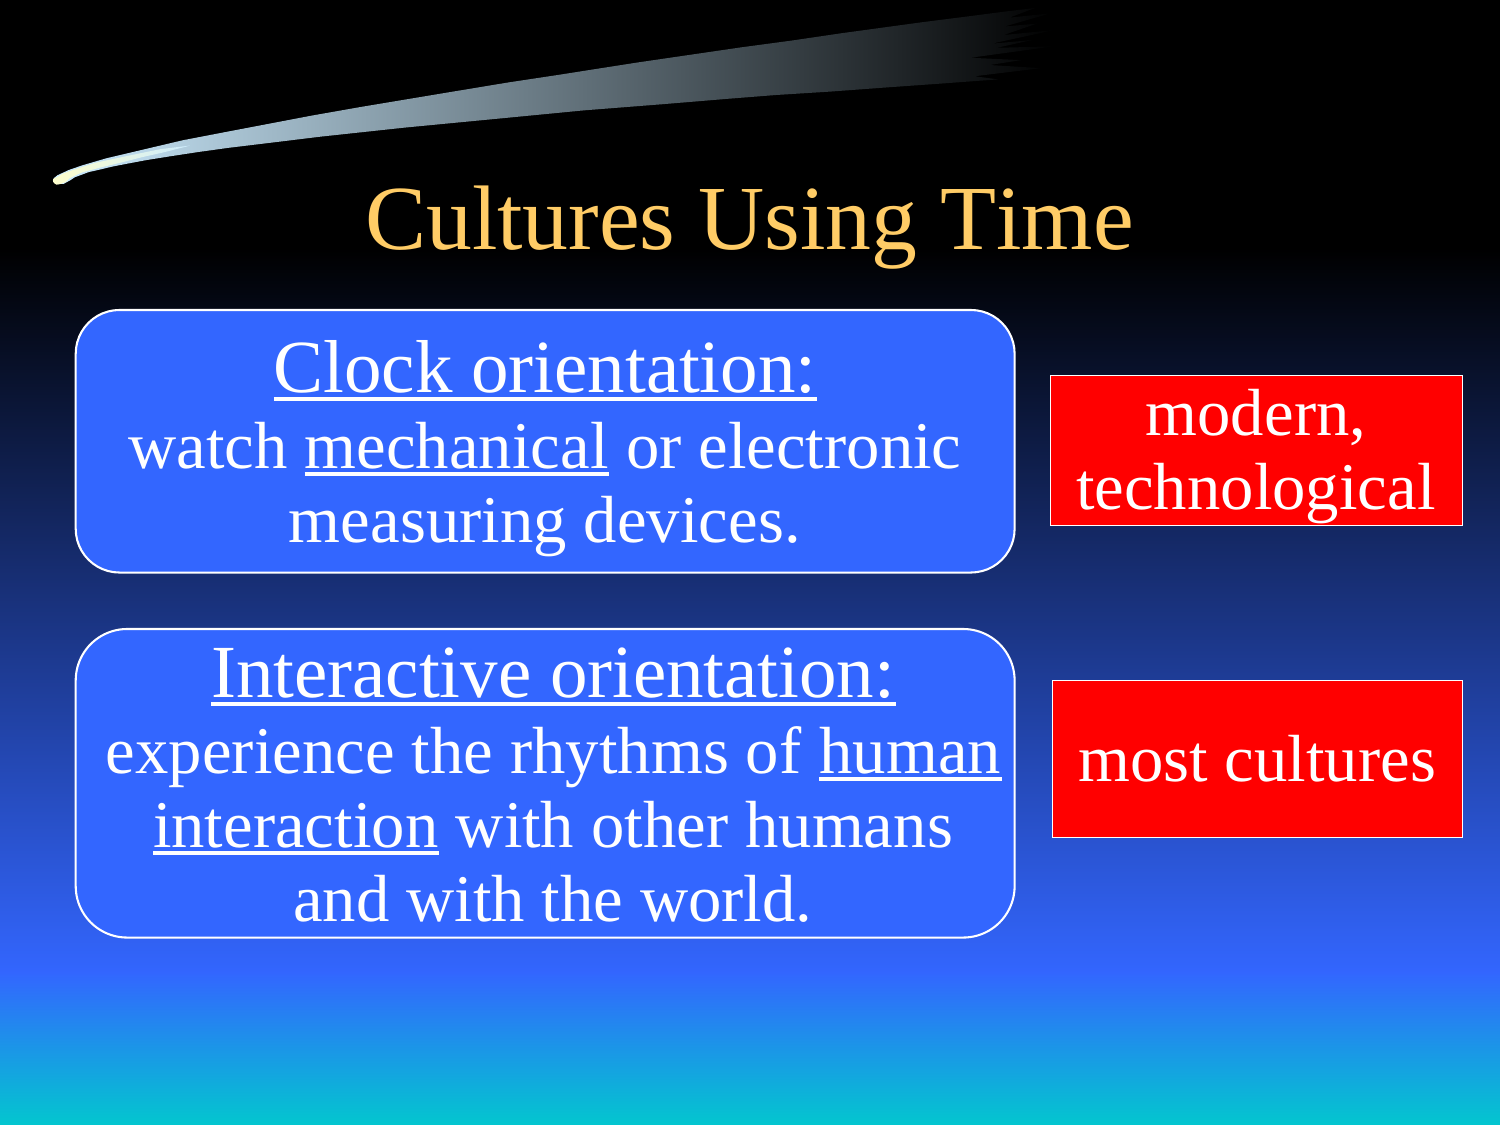

# Cultures Using Time
Clock orientation:
watch mechanical or electronic
measuring devices.
modern,
technological
Interactive orientation:
experience the rhythms of human
interaction with other humans
and with the world.
most cultures